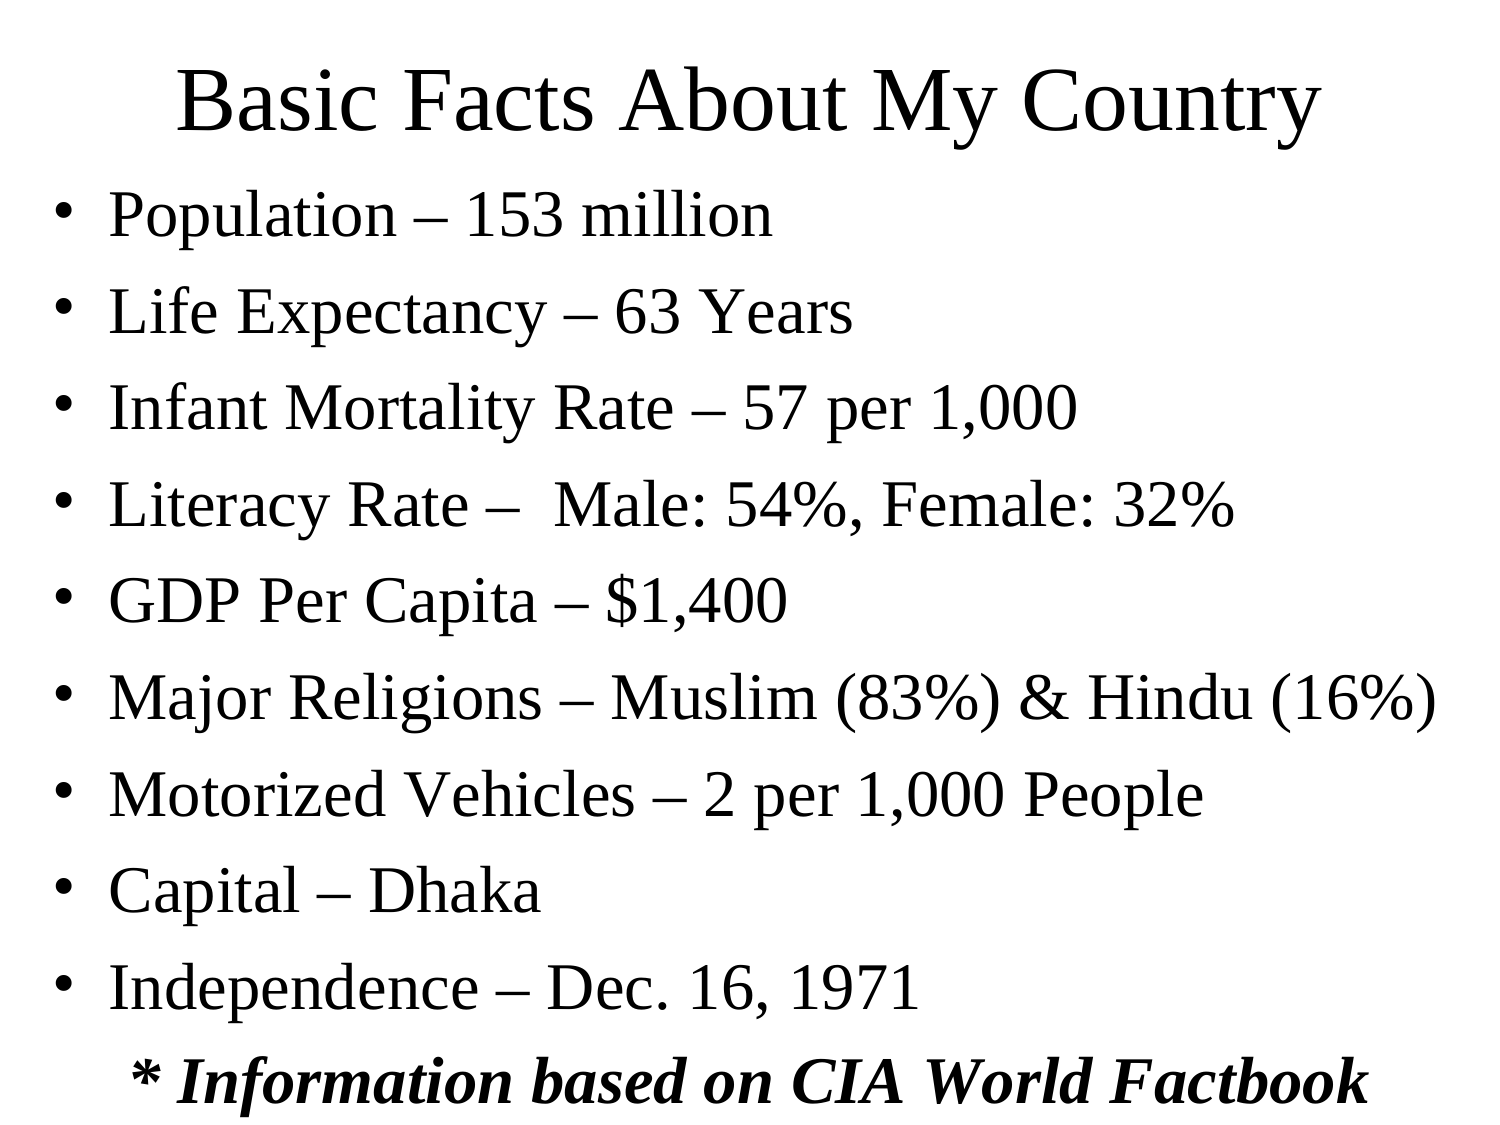

# Basic Facts About My Country
Population – 153 million
Life Expectancy – 63 Years
Infant Mortality Rate – 57 per 1,000
Literacy Rate – Male: 54%, Female: 32%
GDP Per Capita – $1,400
Major Religions – Muslim (83%) & Hindu (16%)
Motorized Vehicles – 2 per 1,000 People
Capital – Dhaka
Independence – Dec. 16, 1971
* Information based on CIA World Factbook